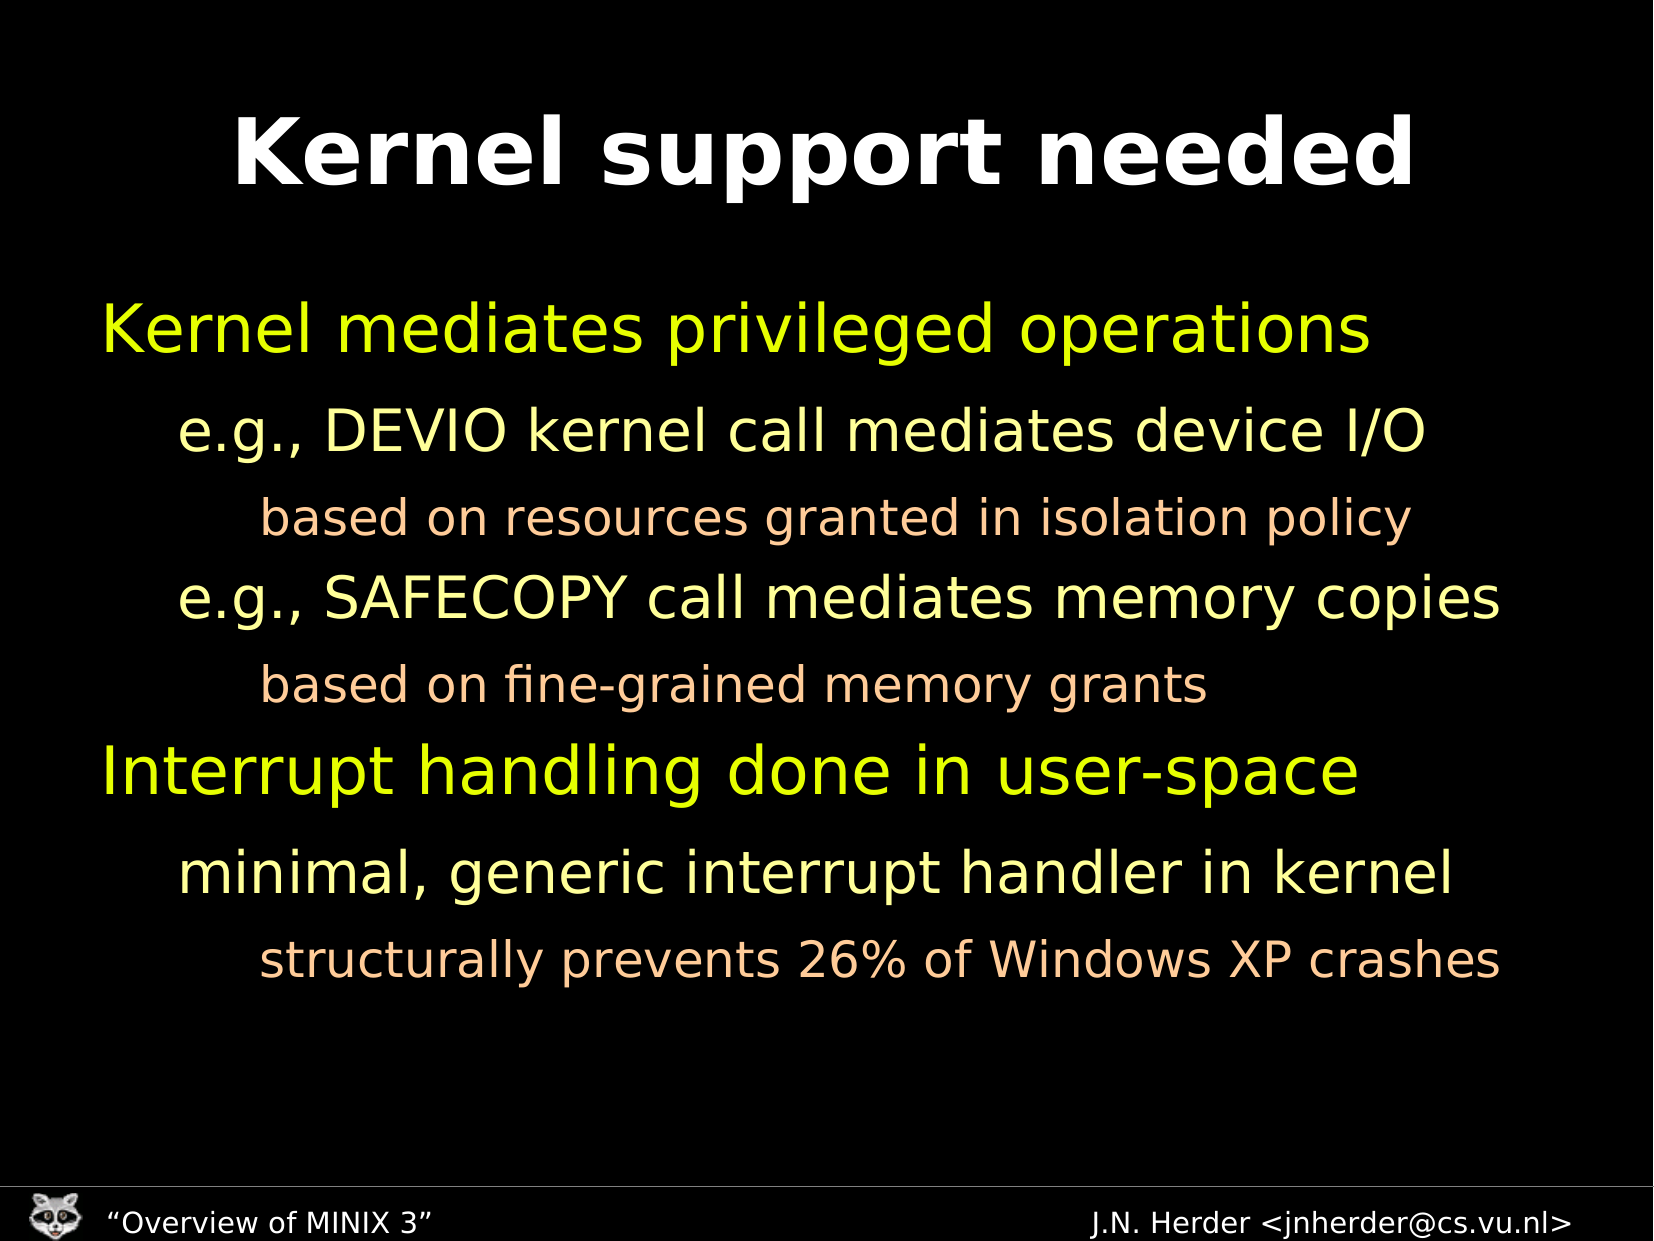

# Kernel support needed
Kernel mediates privileged operations
e.g., DEVIO kernel call mediates device I/O
based on resources granted in isolation policy
e.g., SAFECOPY call mediates memory copies
based on fine-grained memory grants
Interrupt handling done in user-space
minimal, generic interrupt handler in kernel
structurally prevents 26% of Windows XP crashes